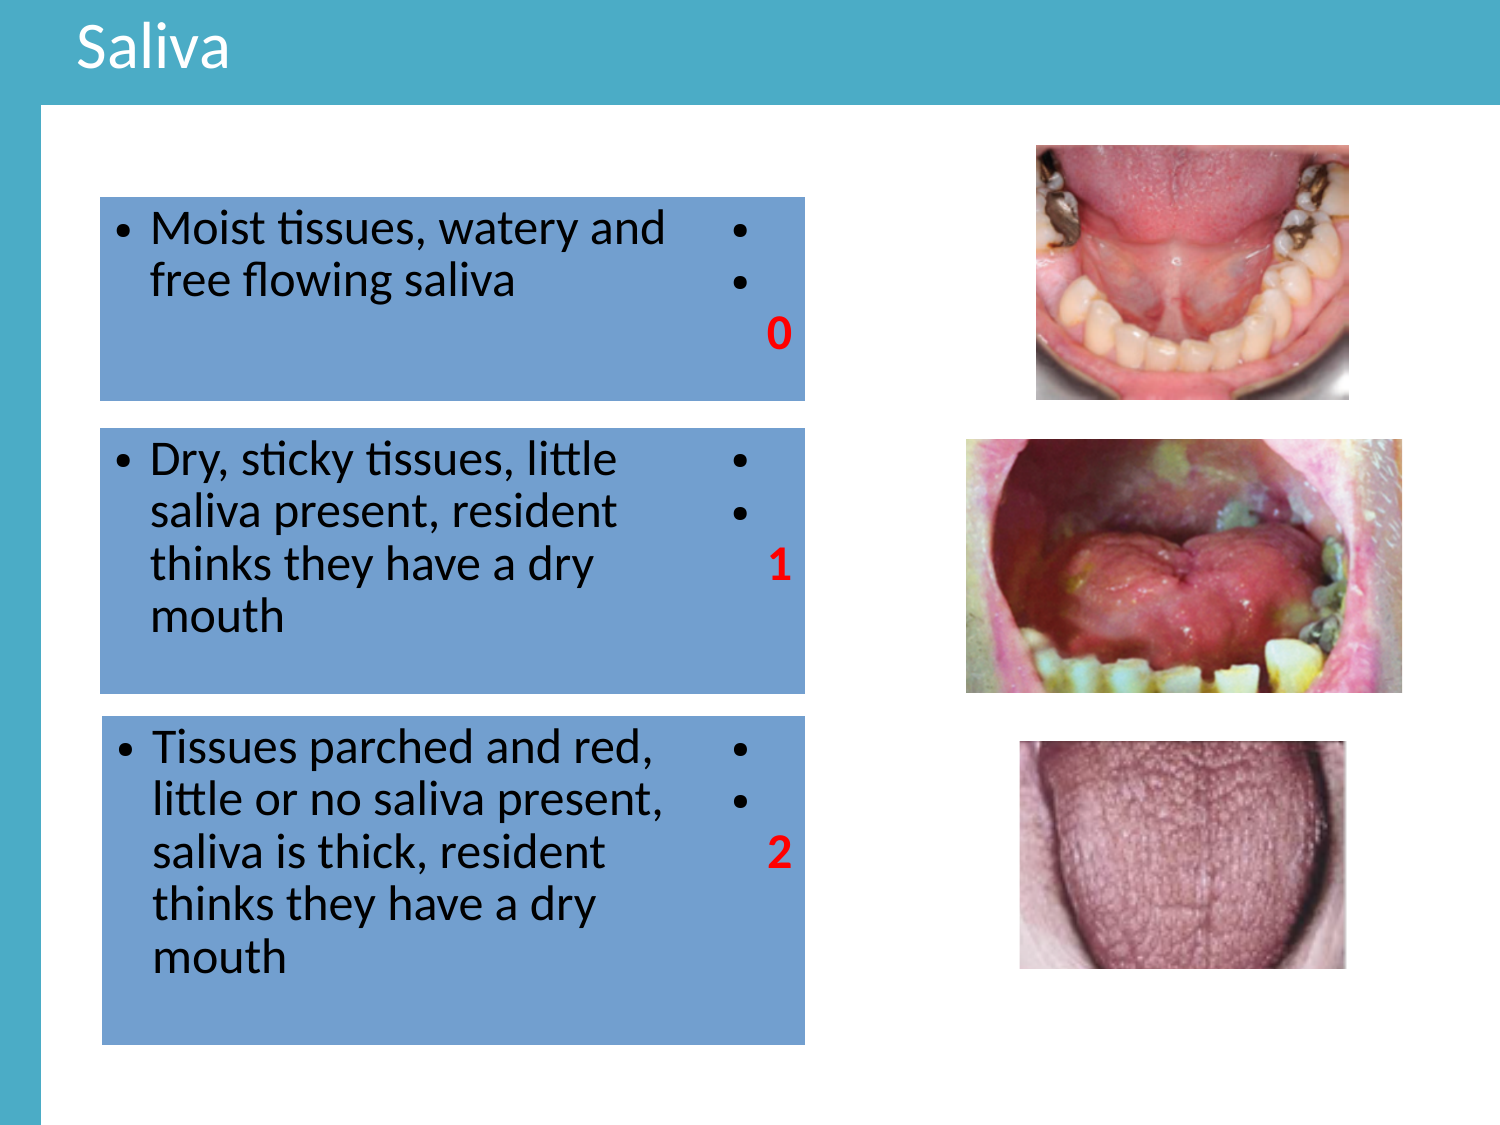

Saliva
| Moist tissues, watery and free flowing saliva | 0 |
| --- | --- |
| Dry, sticky tissues, little saliva present, resident thinks they have a dry mouth | 1 |
| --- | --- |
| Tissues parched and red, little or no saliva present, saliva is thick, resident thinks they have a dry mouth | 2 |
| --- | --- |